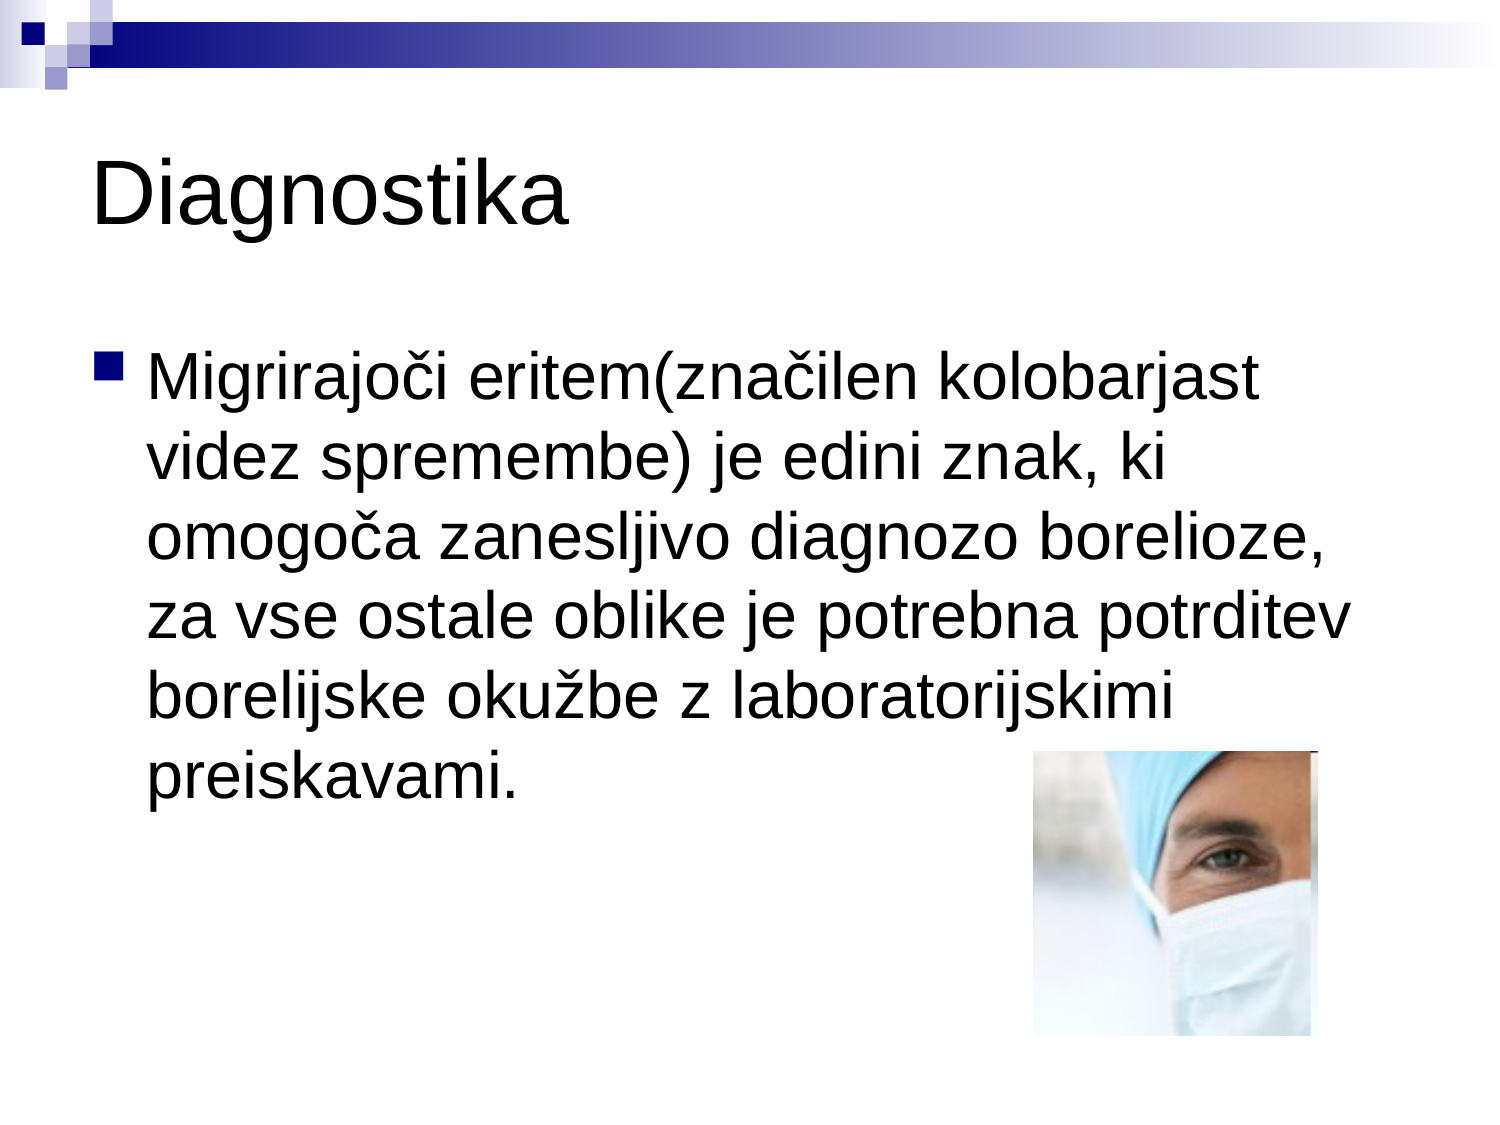

# Diagnostika
Migrirajoči eritem(značilen kolobarjast videz spremembe) je edini znak, ki omogoča zanesljivo diagnozo borelioze, za vse ostale oblike je potrebna potrditev borelijske okužbe z laboratorijskimi preiskavami.